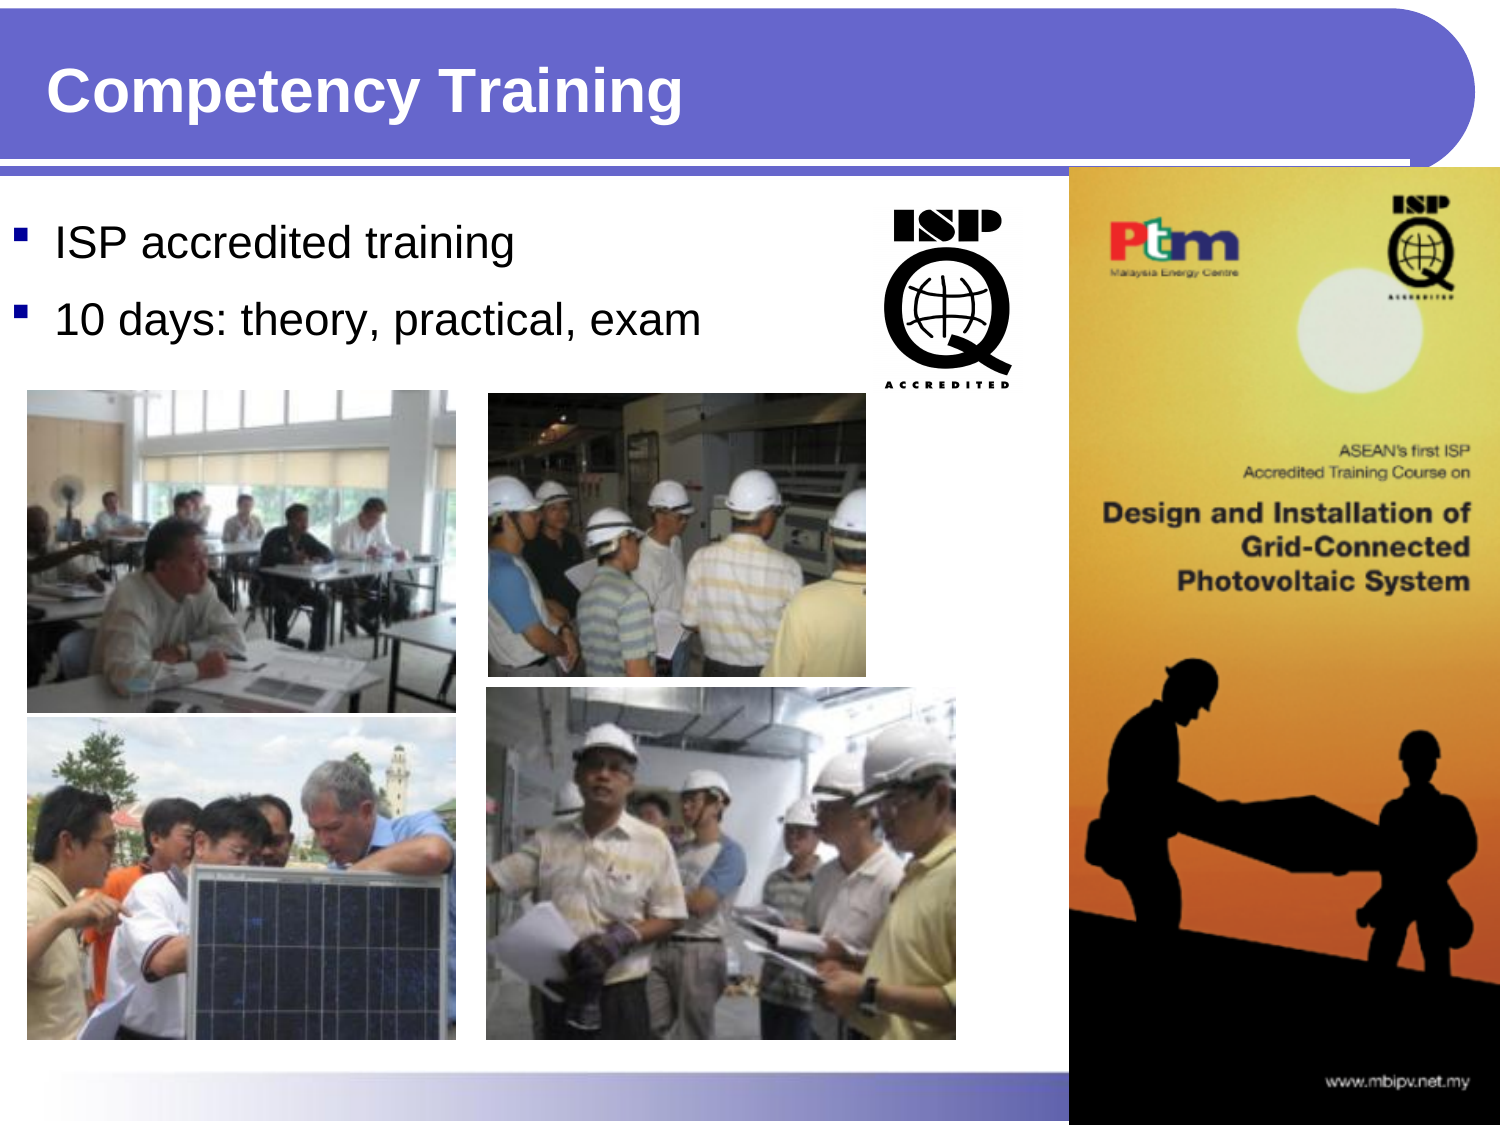

Competency Training
# ISP accredited training
10 days: theory, practical, exam